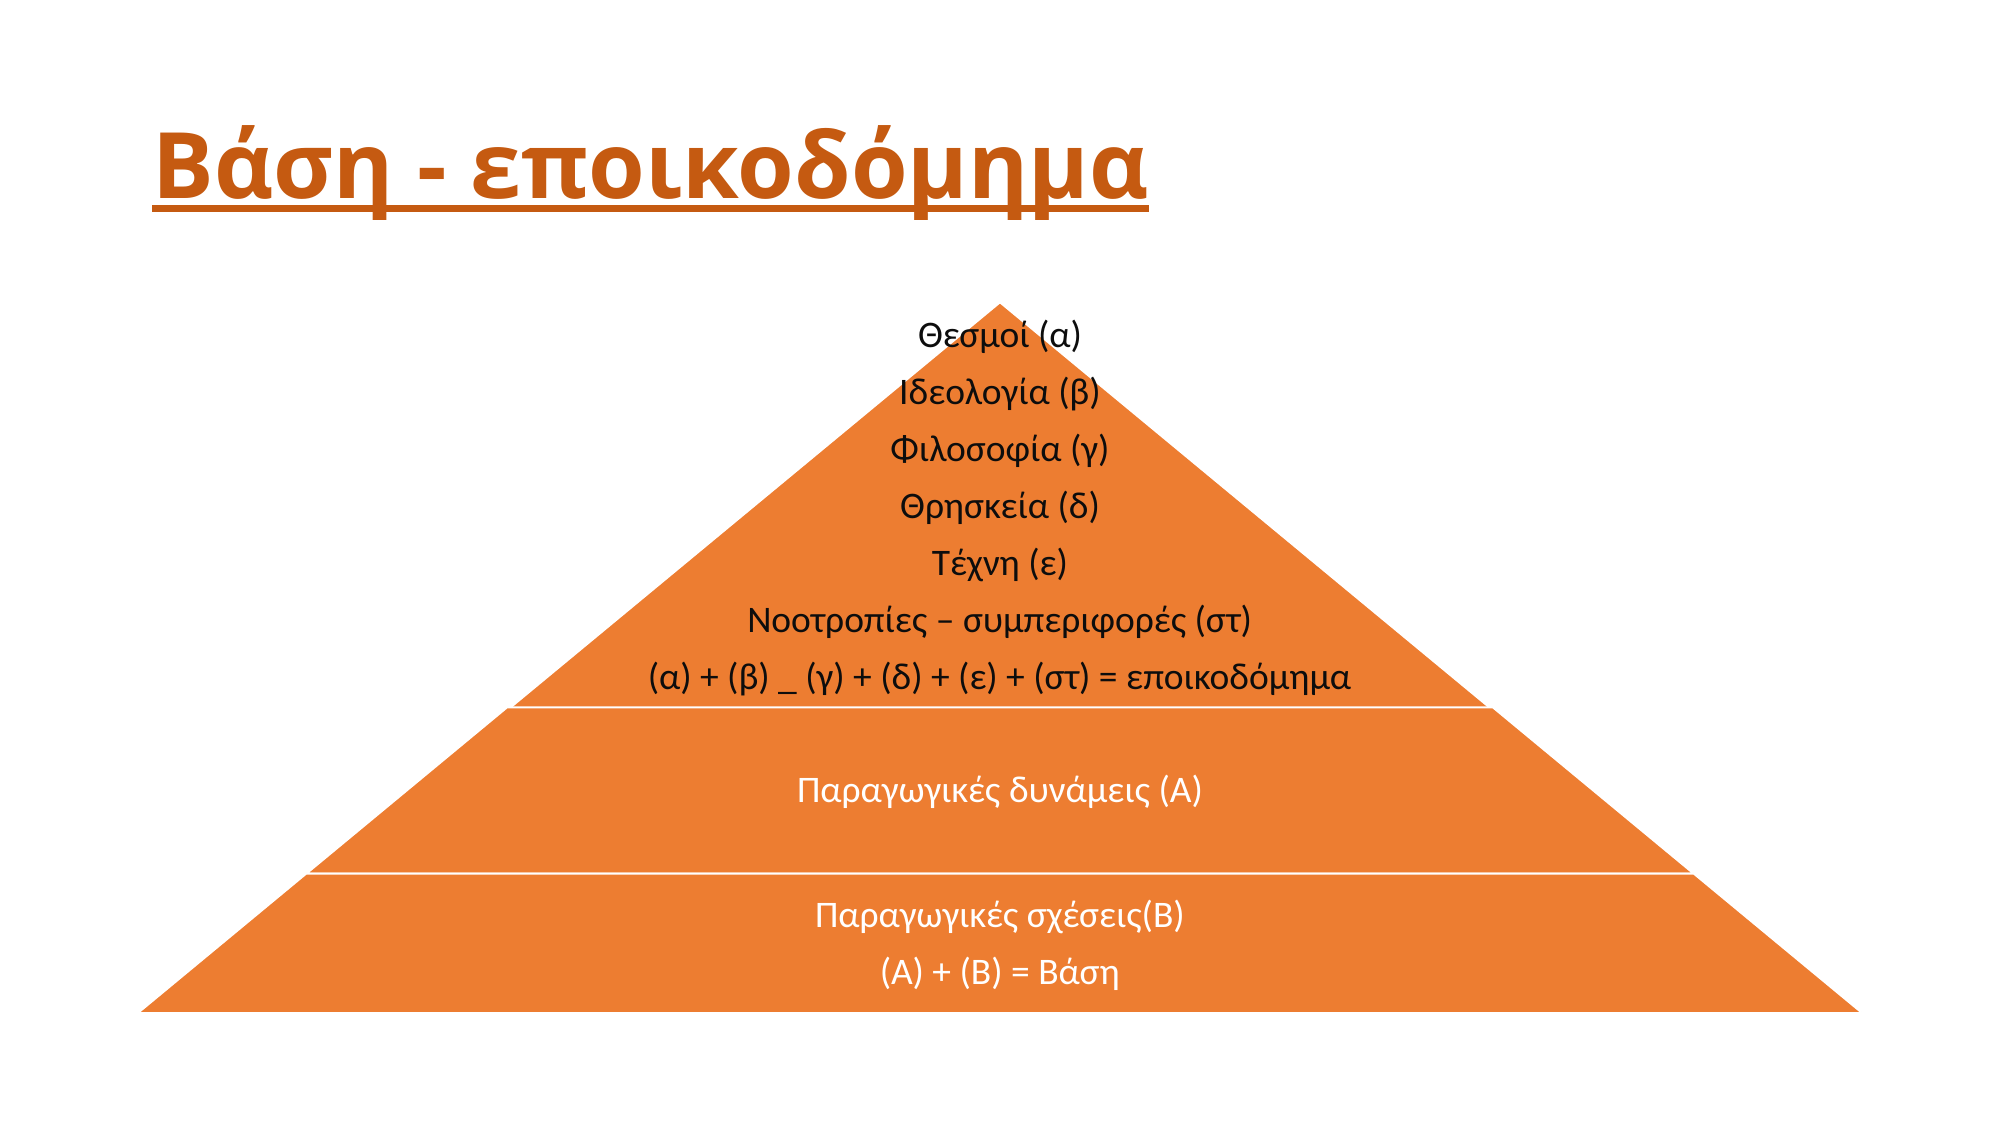

# Βάση - εποικοδόμημα
Θεσμοί (α)
Ιδεολογία (β)
Φιλοσοφία (γ)
Θρησκεία (δ)
Τέχνη (ε)
Νοοτροπίες – συμπεριφορές (στ)
(α) + (β) _ (γ) + (δ) + (ε) + (στ) = εποικοδόμημα
Παραγωγικές δυνάμεις (Α)
Παραγωγικές σχέσεις(Β)
(Α) + (Β) = Βάση